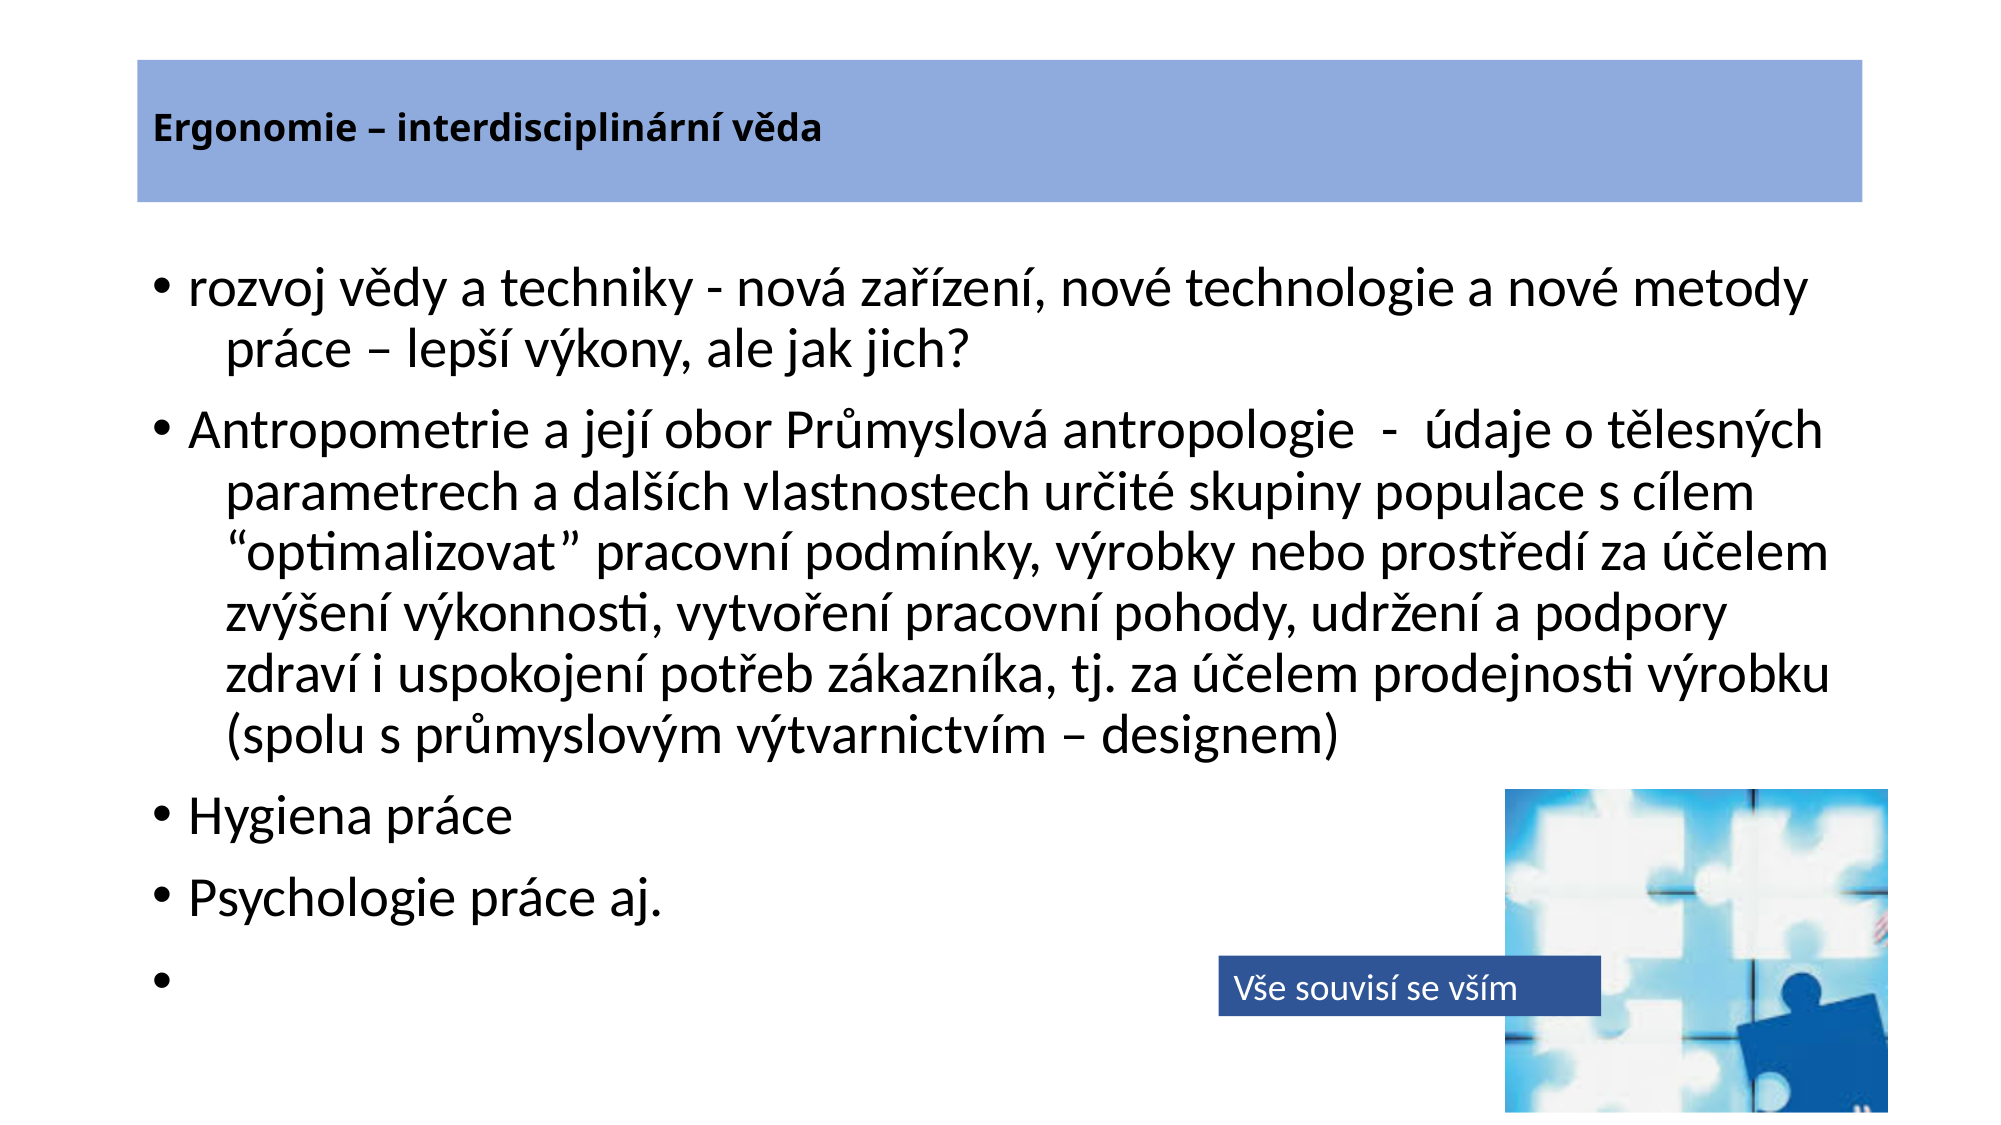

# Ergonomie – interdisciplinární věda
rozvoj vědy a techniky - nová zařízení, nové technologie a nové metody práce – lepší výkony, ale jak jich?
Antropometrie a její obor Průmyslová antropologie - údaje o tělesných parametrech a dalších vlastnostech určité skupiny populace s cílem “optimalizovat” pracovní podmínky, výrobky nebo prostředí za účelem zvýšení výkonnosti, vytvoření pracovní pohody, udržení a podpory zdraví i uspokojení potřeb zákazníka, tj. za účelem prodejnosti výrobku (spolu s průmyslovým výtvarnictvím – designem)
Hygiena práce
Psychologie práce aj.
Vše souvisí se vším